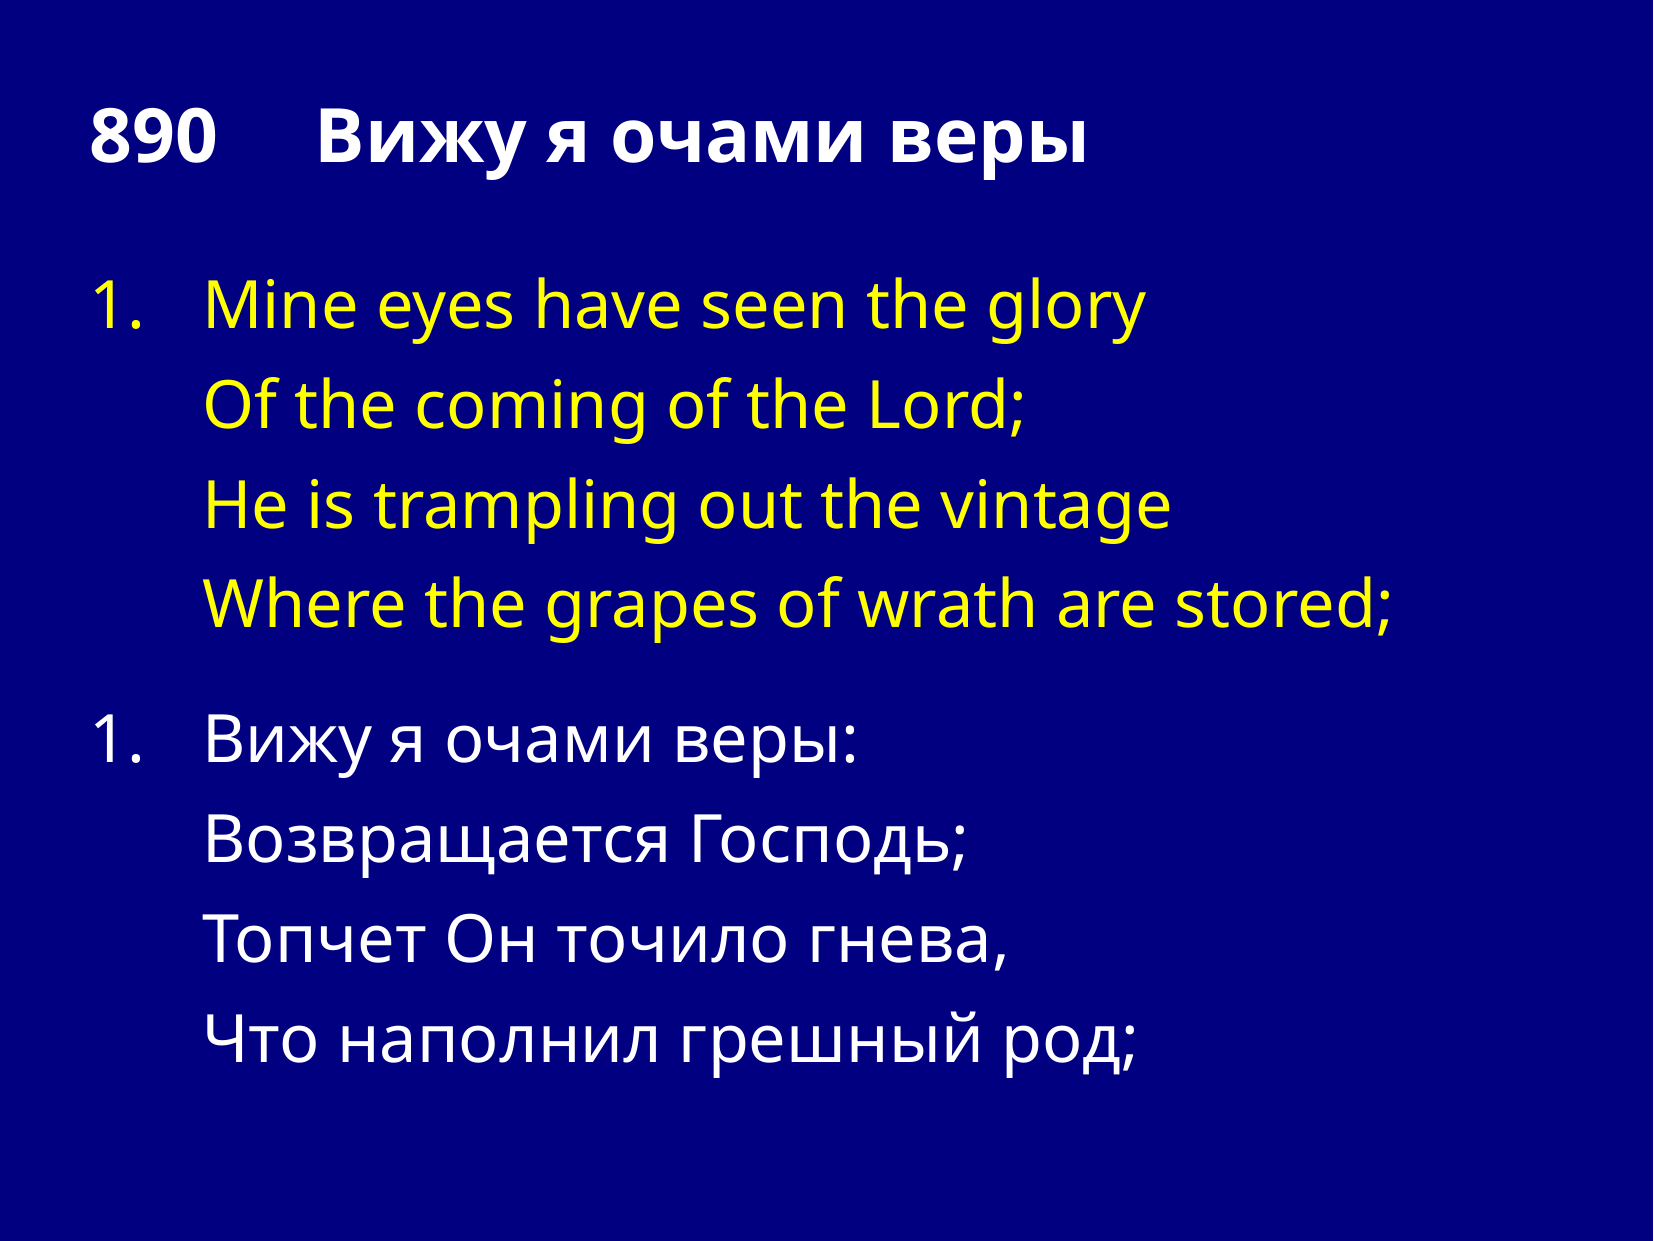

890	Вижу я очами веры
1.	Mine eyes have seen the glory
	Of the coming of the Lord;
	He is trampling out the vintage
	Where the grapes of wrath are stored;
1.	Вижу я очами веры:
	Возвращается Господь;
	Топчет Он точило гнева,
	Что наполнил грешный род;